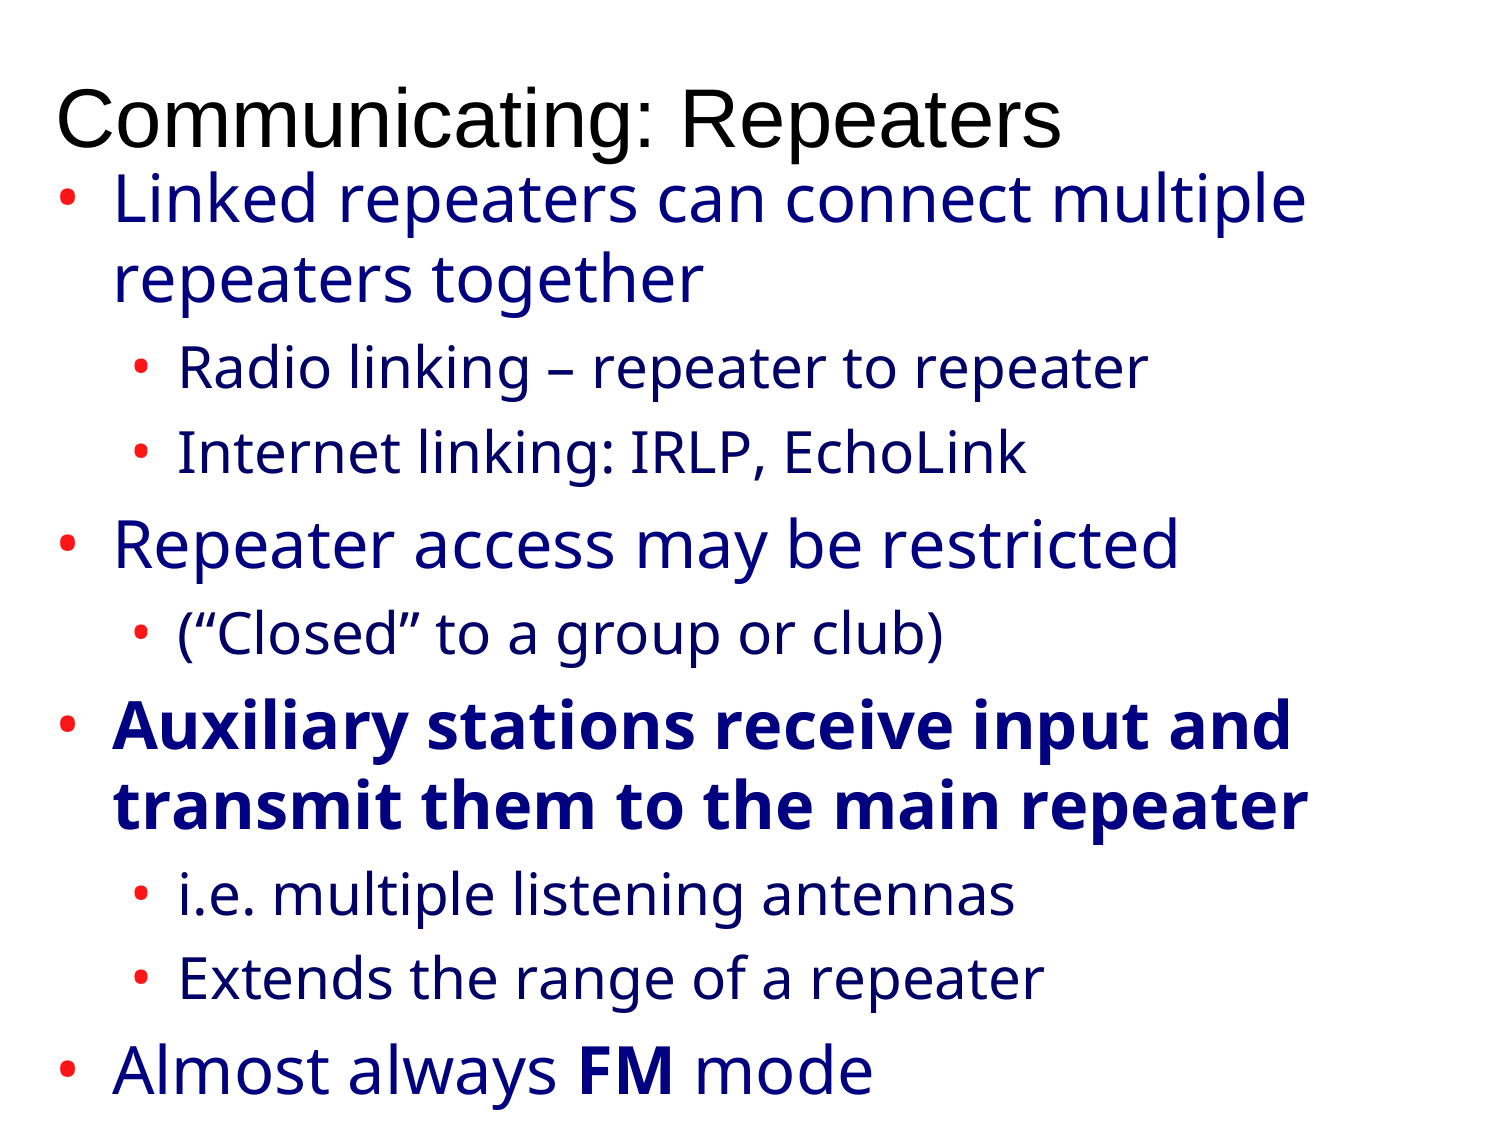

# Communicating: Repeaters
Linked repeaters can connect multiple repeaters together
Radio linking – repeater to repeater
Internet linking: IRLP, EchoLink
Repeater access may be restricted
(“Closed” to a group or club)
Auxiliary stations receive input and transmit them to the main repeater
i.e. multiple listening antennas
Extends the range of a repeater
Almost always FM mode